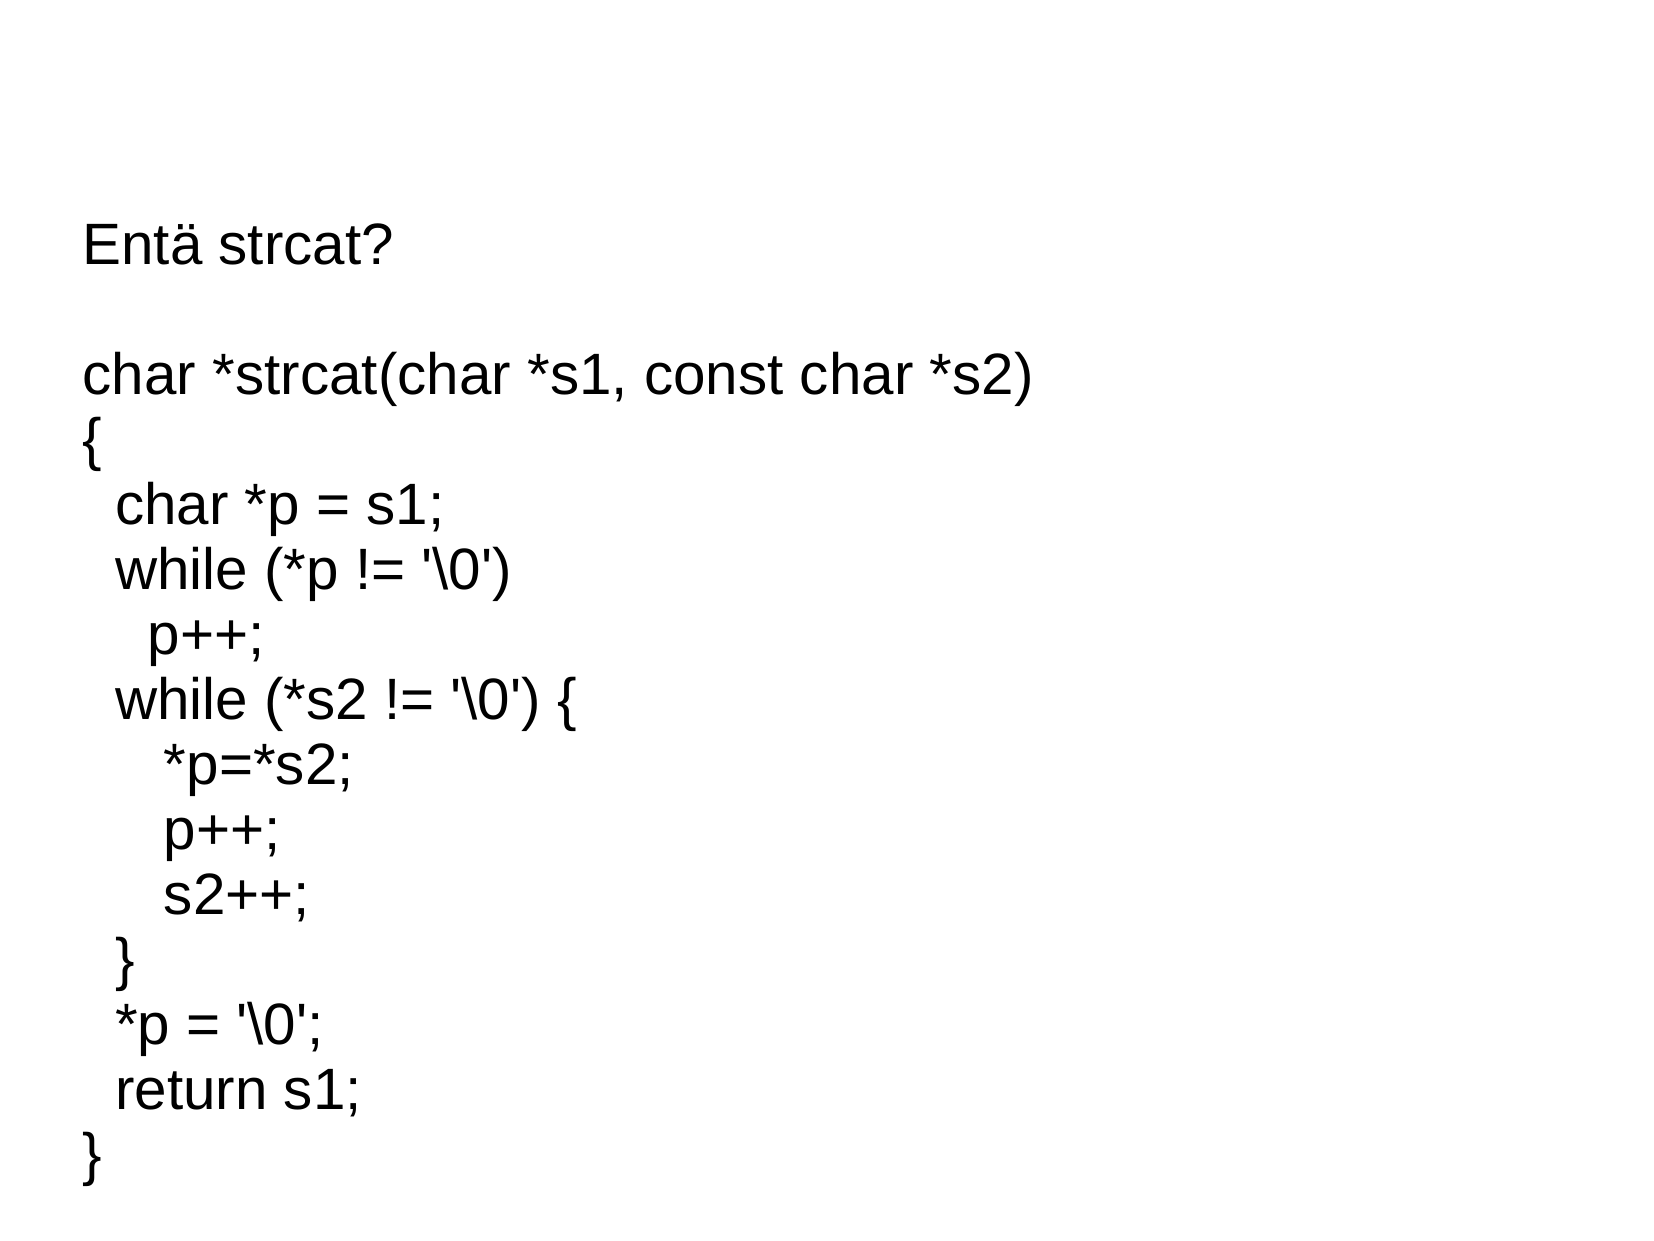

Entä strcat?
char *strcat(char *s1, const char *s2)
{
 char *p = s1;
 while (*p != '\0')
 p++;
 while (*s2 != '\0') {
 *p=*s2;
 p++;
 s2++;
 }
 *p = '\0';
 return s1;
}